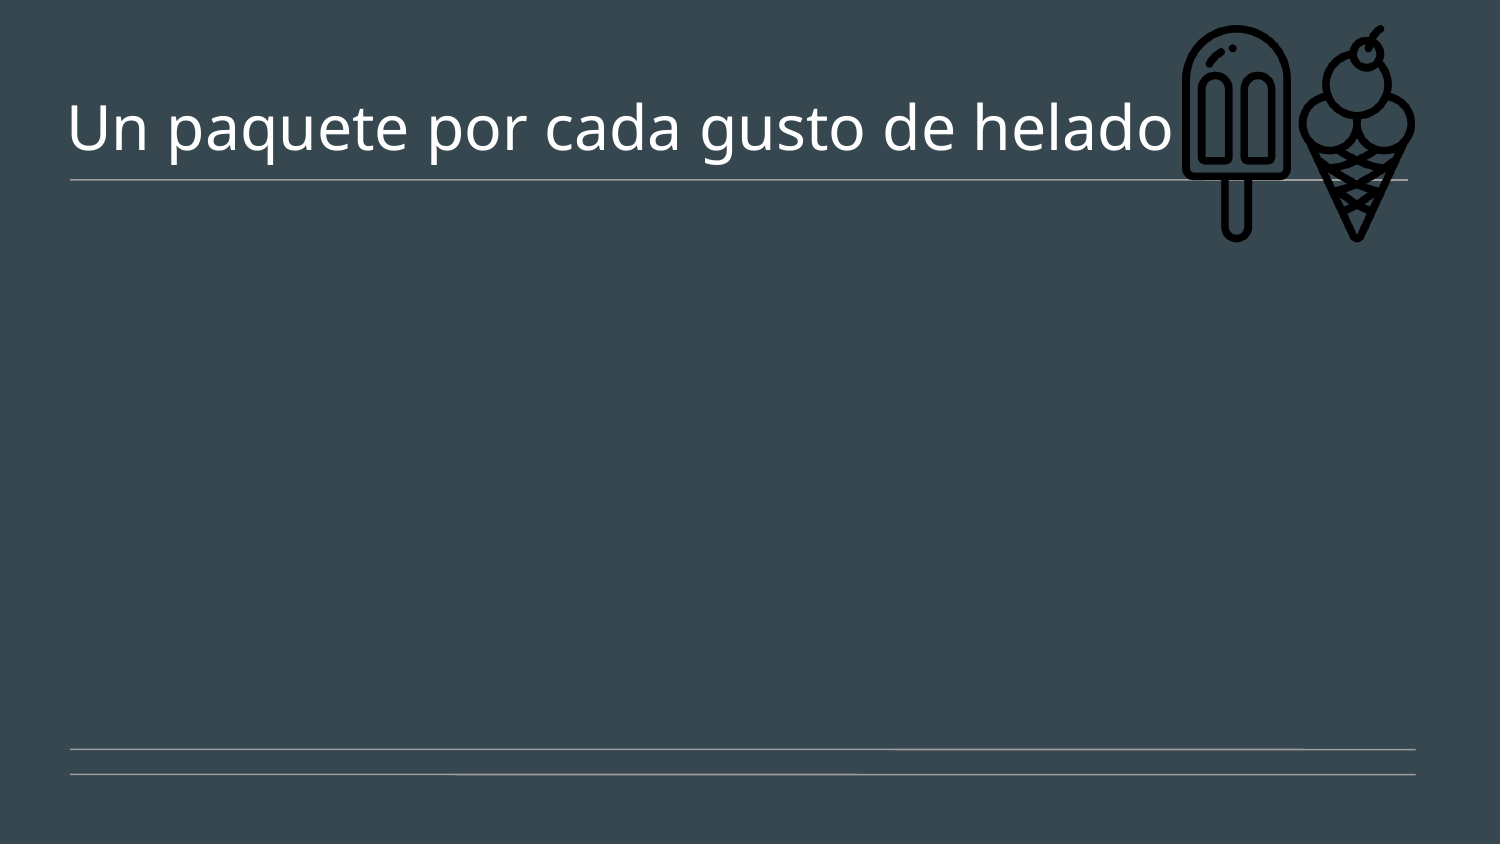

# Un paquete por cada gusto de helado